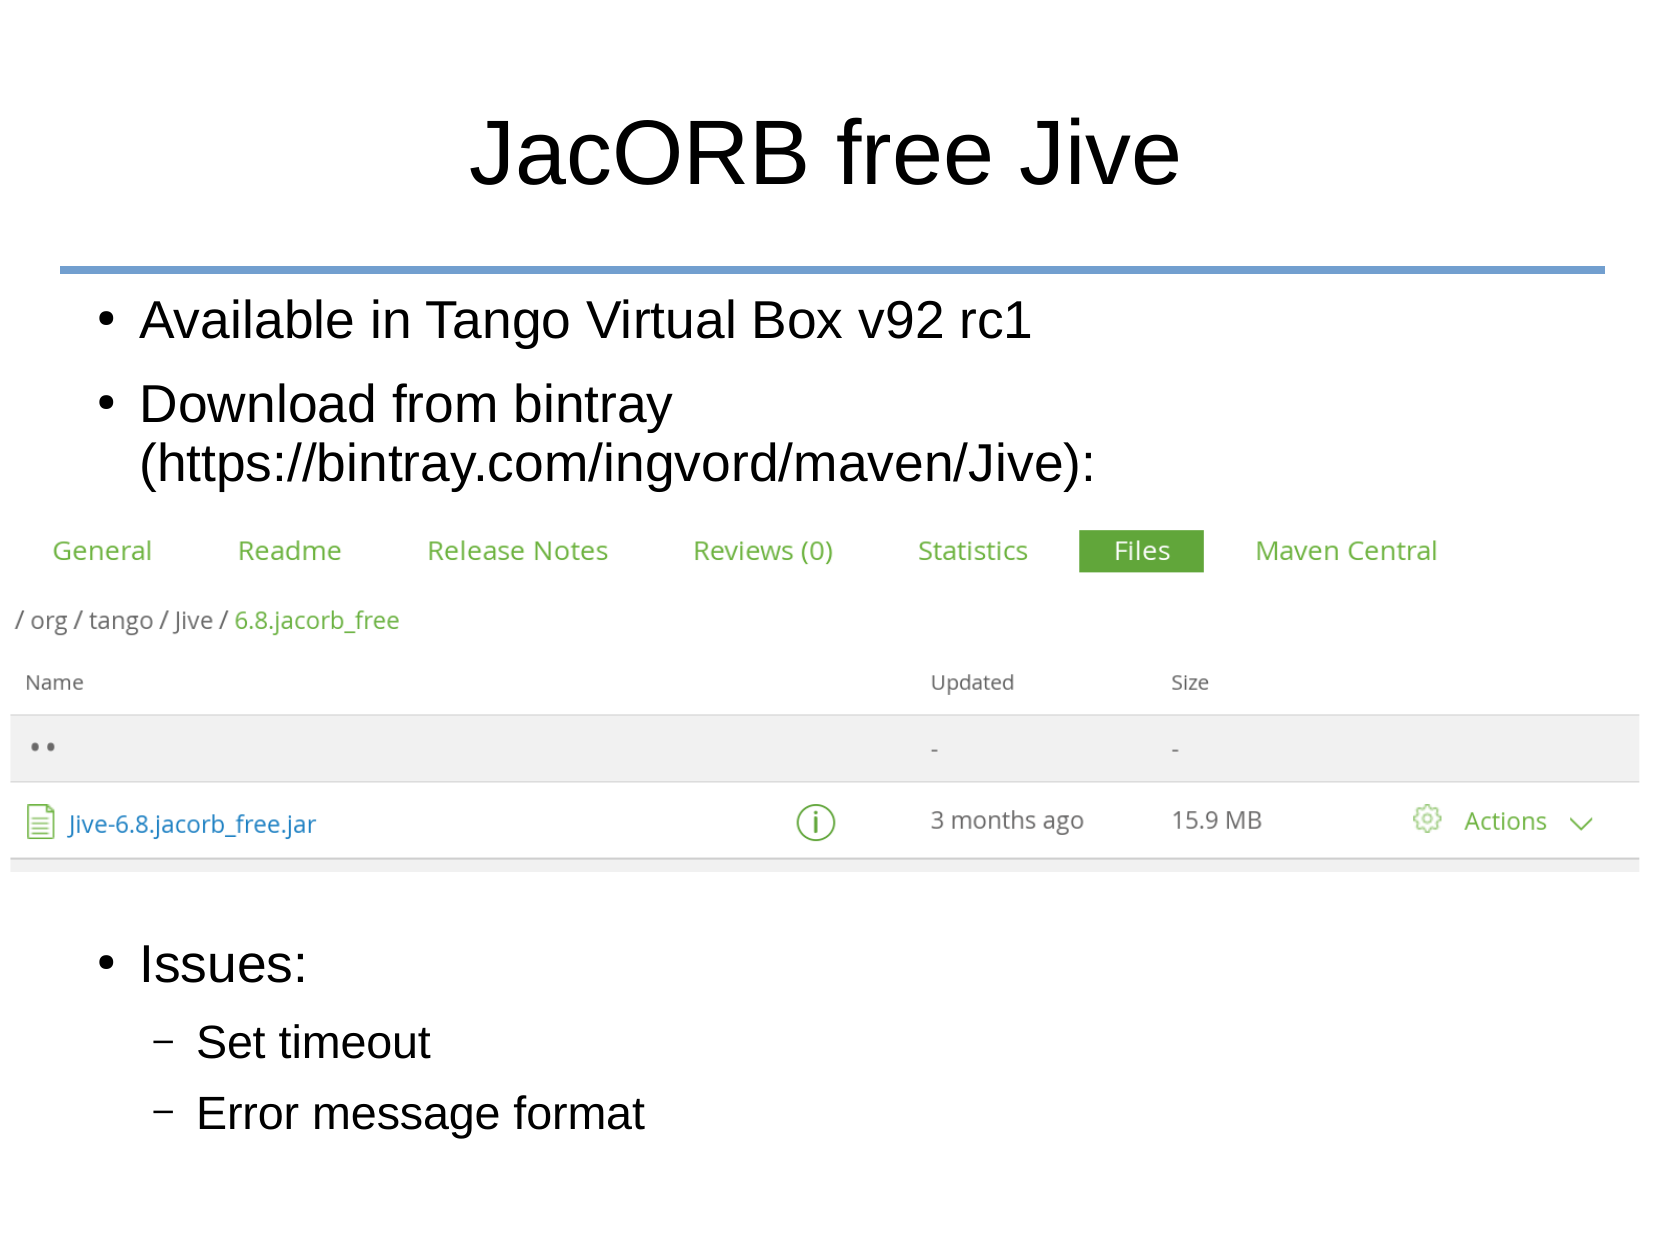

# JacORB free Jive
Available in Tango Virtual Box v92 rc1
Download from bintray (https://bintray.com/ingvord/maven/Jive):
Issues:
Set timeout
Error message format